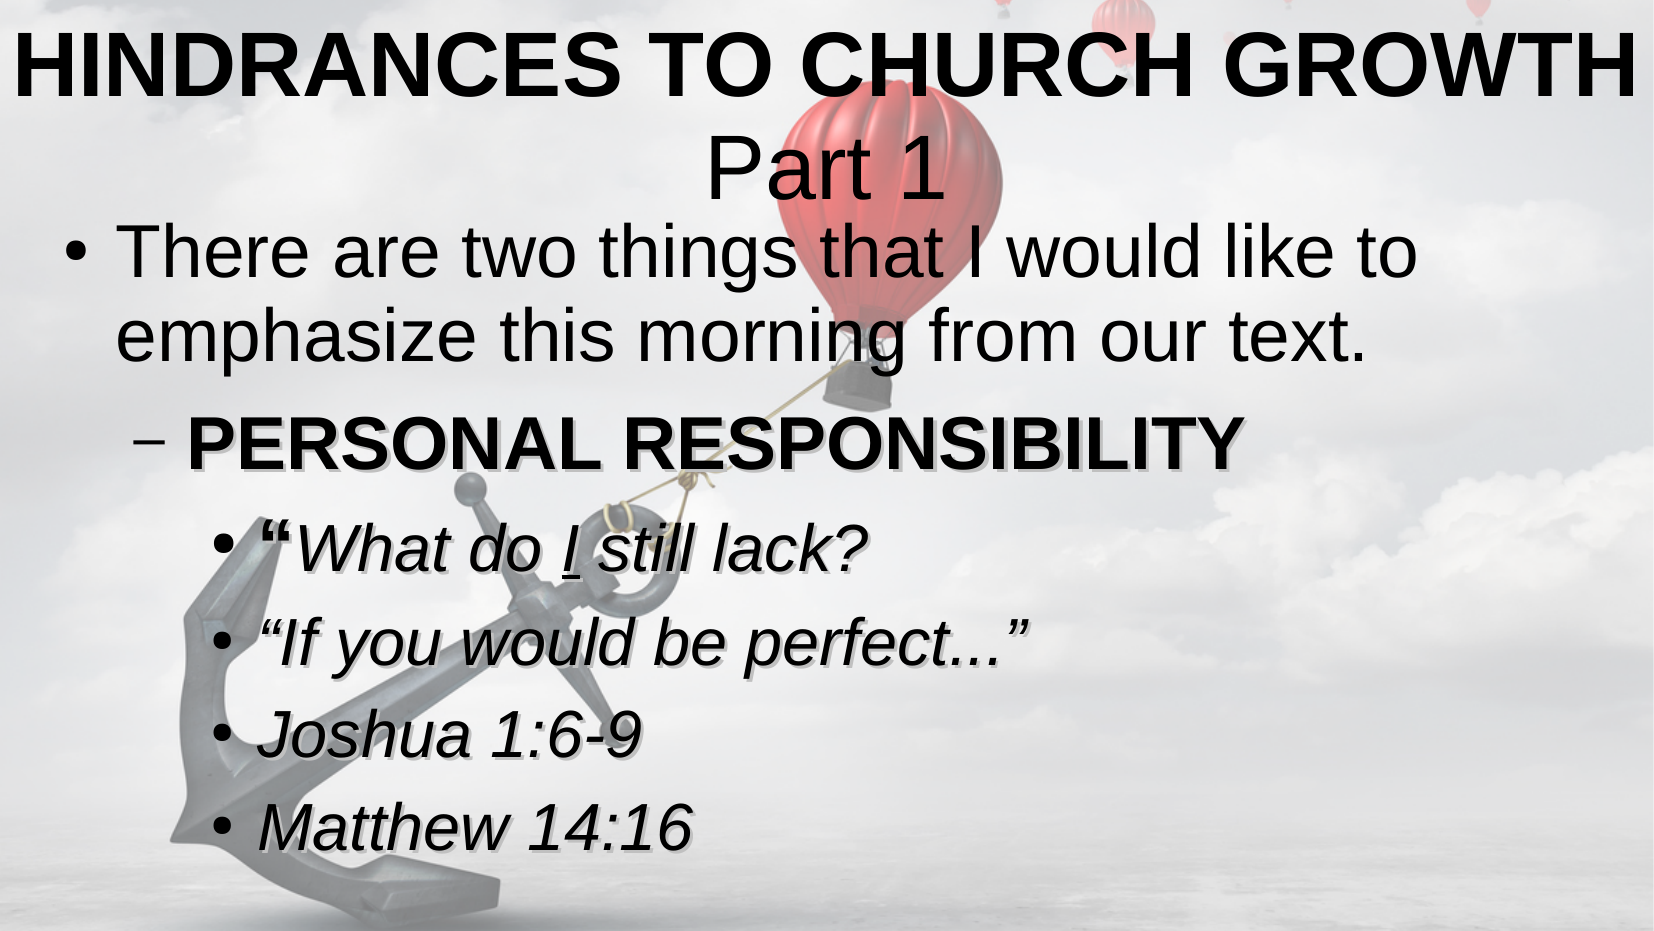

# HINDRANCES TO CHURCH GROWTH Part 1
There are two things that I would like to emphasize this morning from our text.
PERSONAL RESPONSIBILITY
“What do I still lack?
“If you would be perfect...”
Joshua 1:6-9
Matthew 14:16